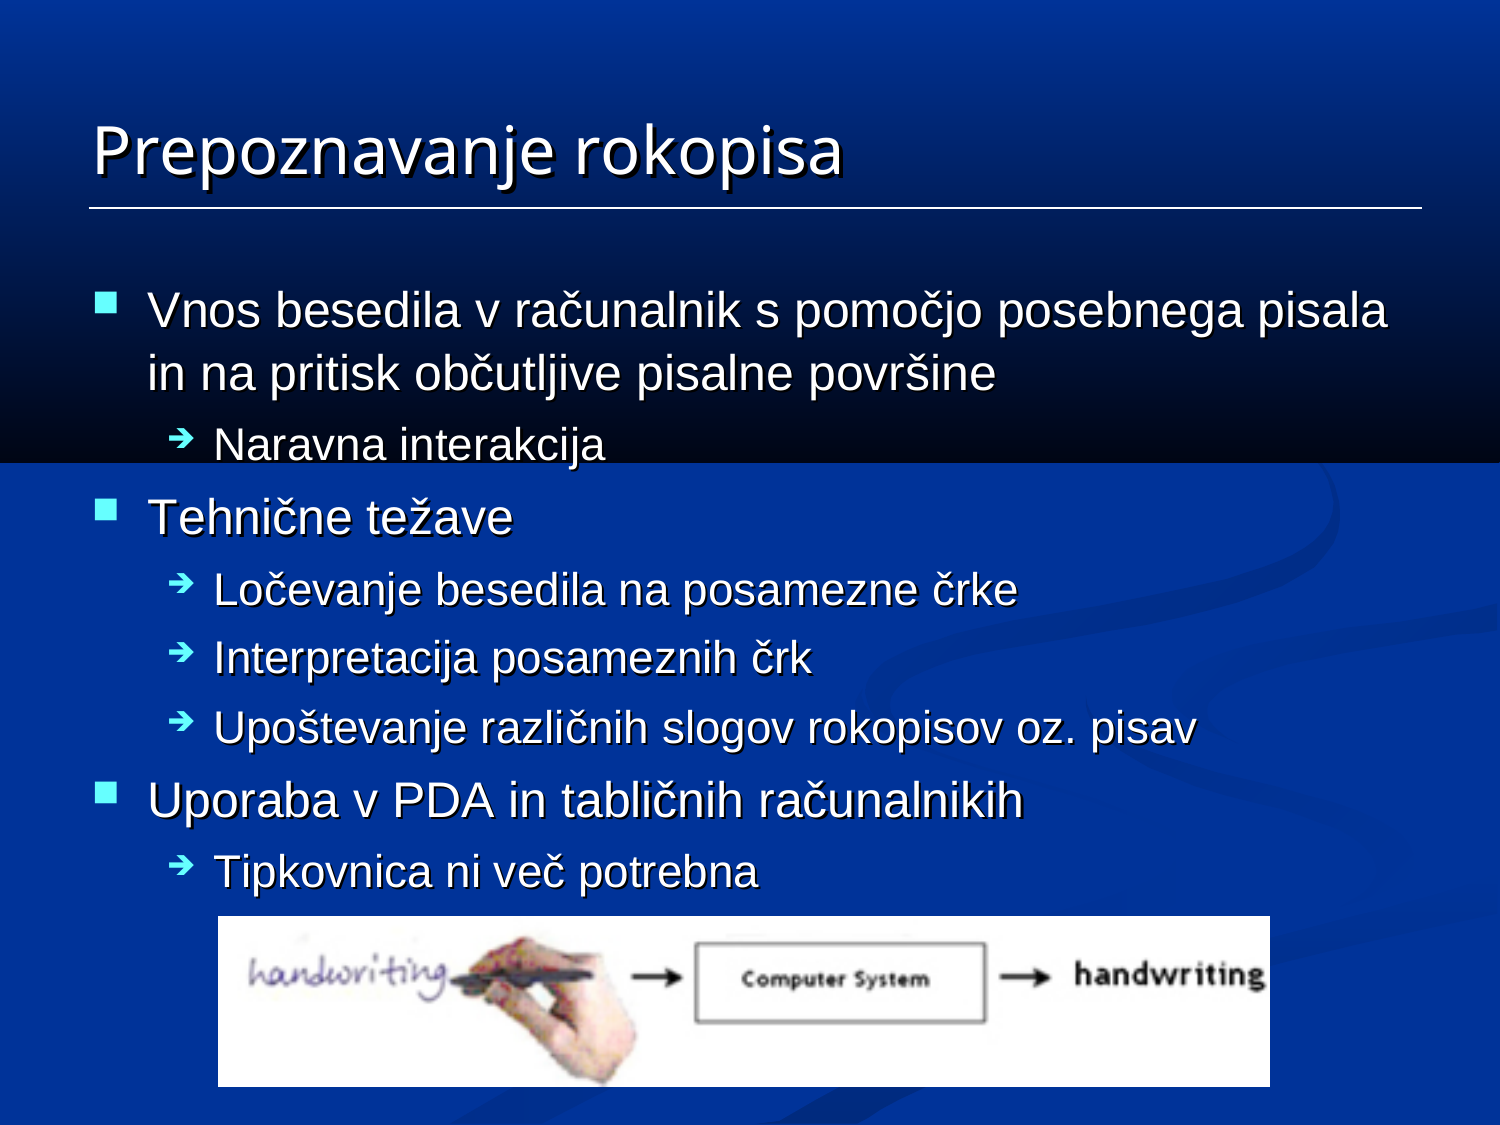

Prepoznavanje rokopisa
# Vnos besedila v računalnik s pomočjo posebnega pisala in na pritisk občutljive pisalne površine
Naravna interakcija
Tehnične težave
Ločevanje besedila na posamezne črke
Interpretacija posameznih črk
Upoštevanje različnih slogov rokopisov oz. pisav
Uporaba v PDA in tabličnih računalnikih
Tipkovnica ni več potrebna